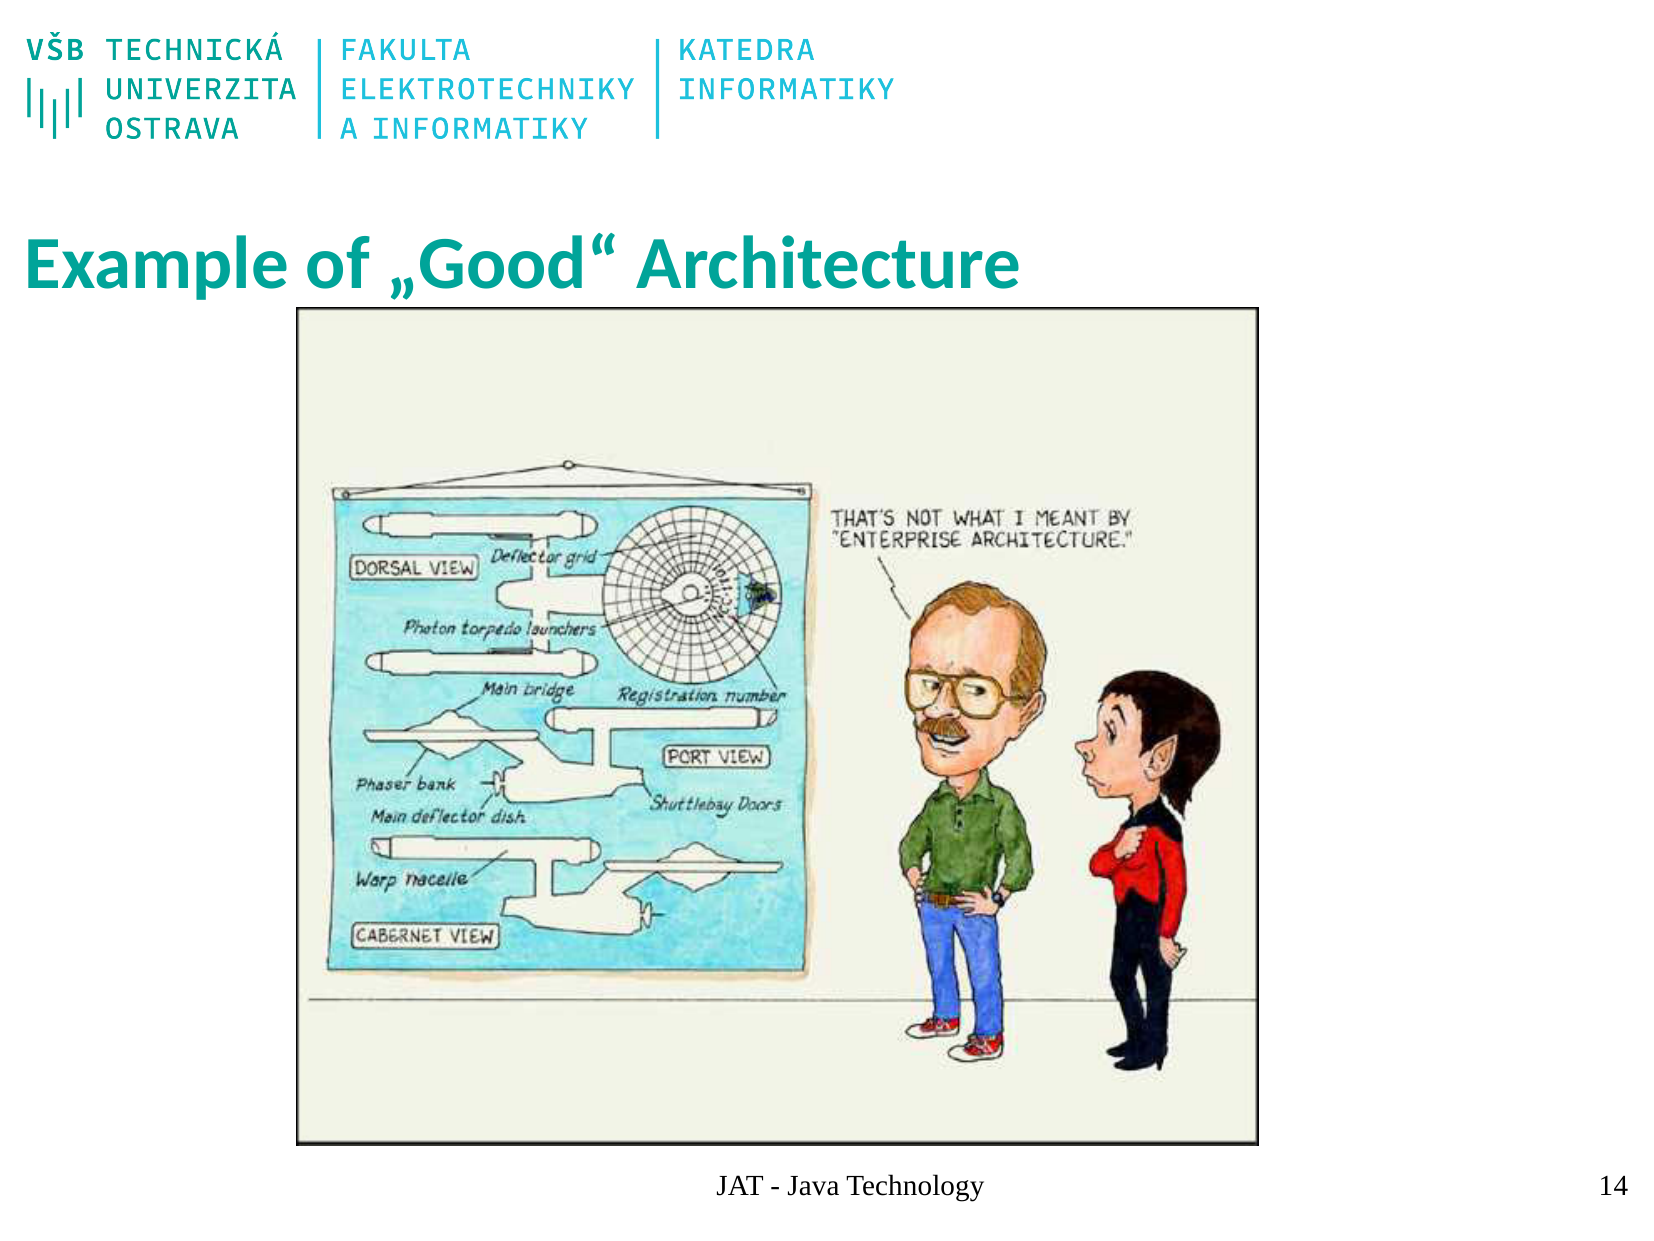

# Example of „Good“ Architecture
JAT - Java Technology
14